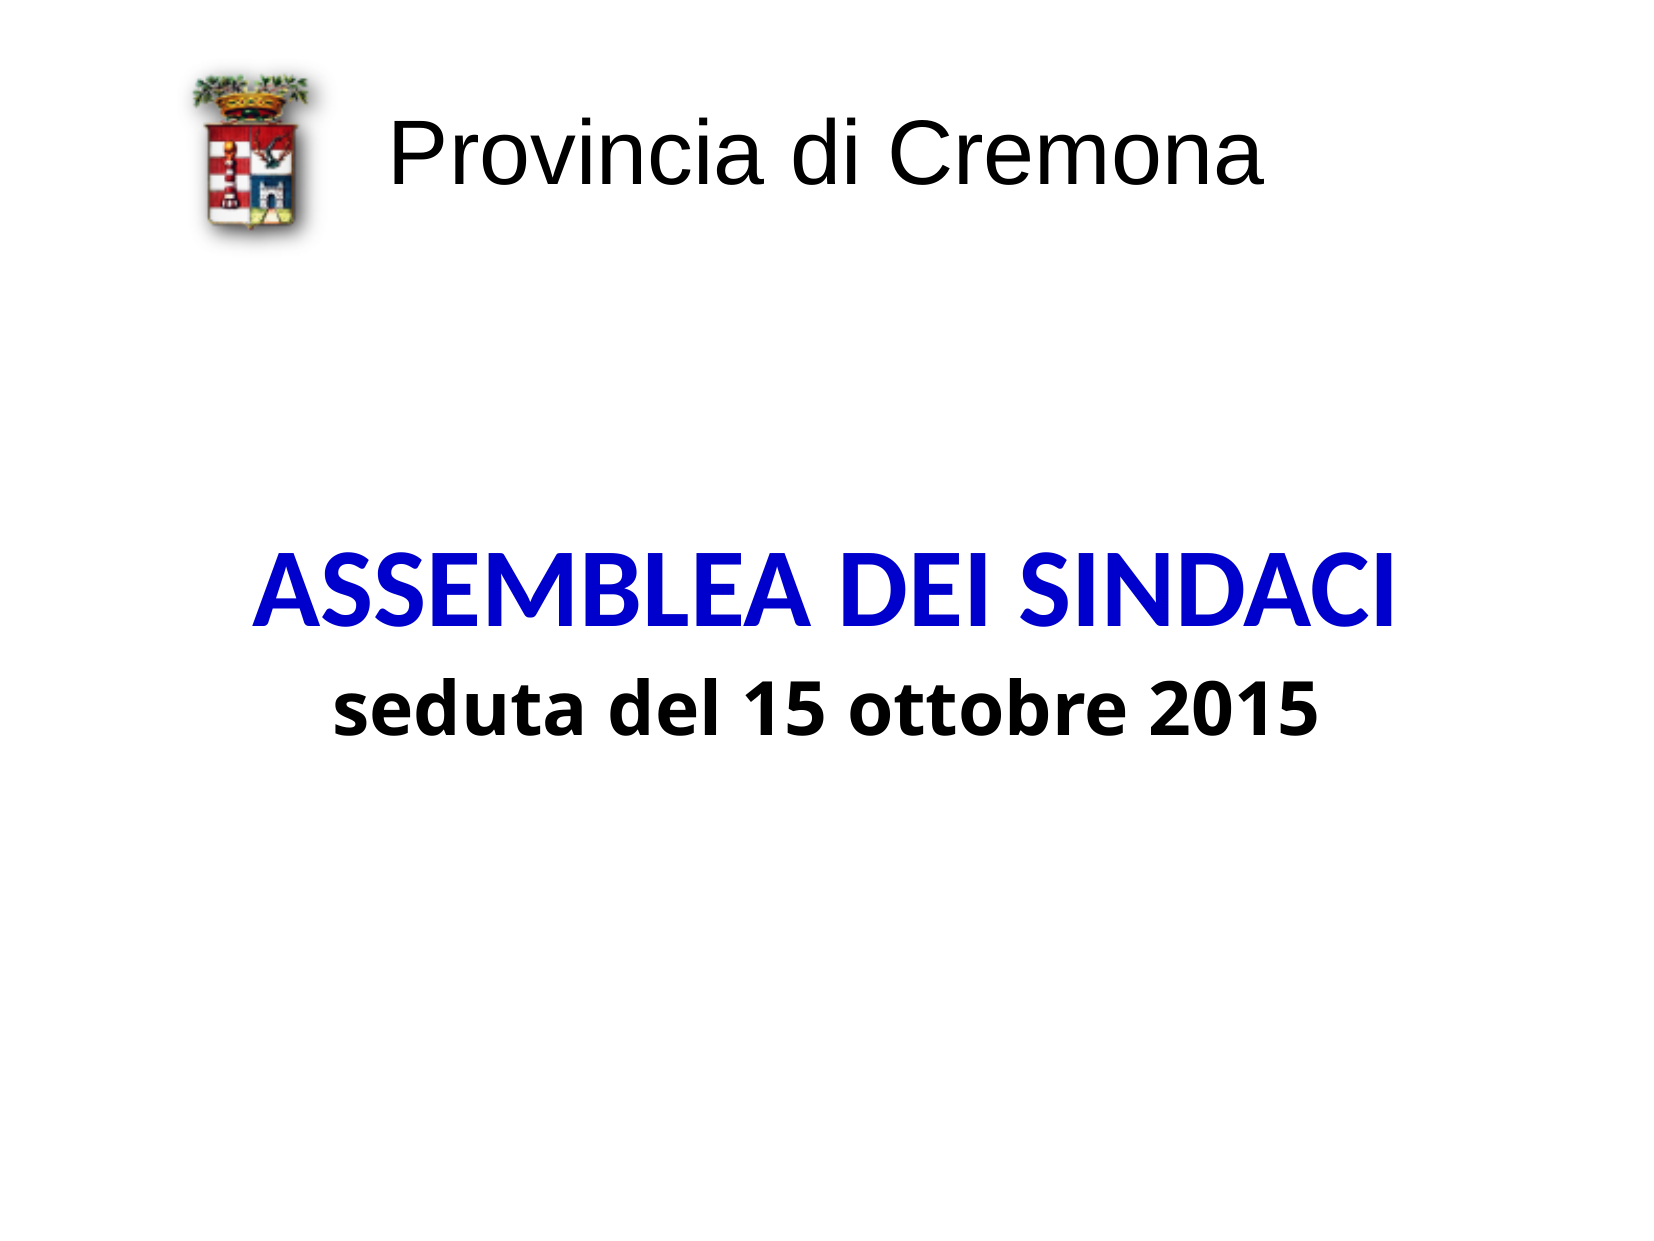

# Provincia di Cremona
ASSEMBLEA DEI SINDACI
seduta del 15 ottobre 2015